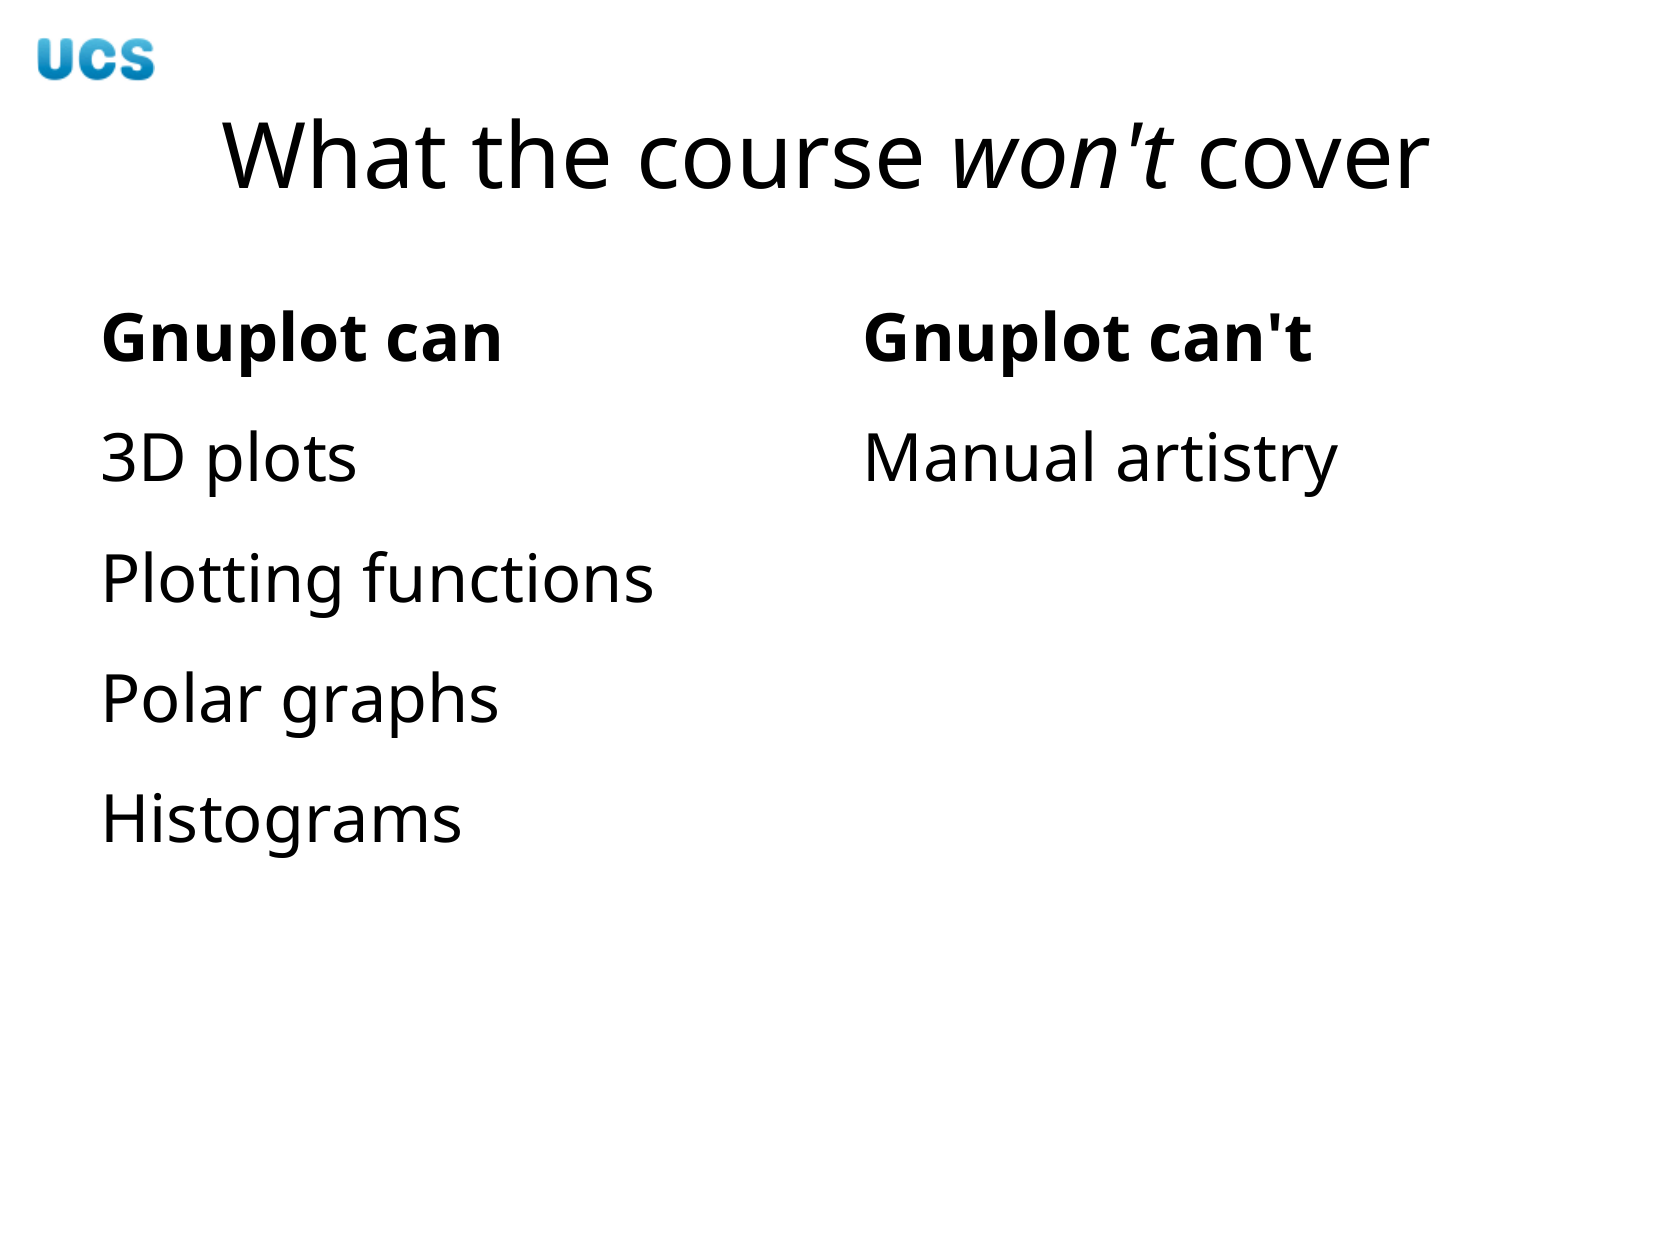

# What the course won't cover
Gnuplot can
3D plots
Plotting functions
Polar graphs
Histograms
Gnuplot can't
Manual artistry